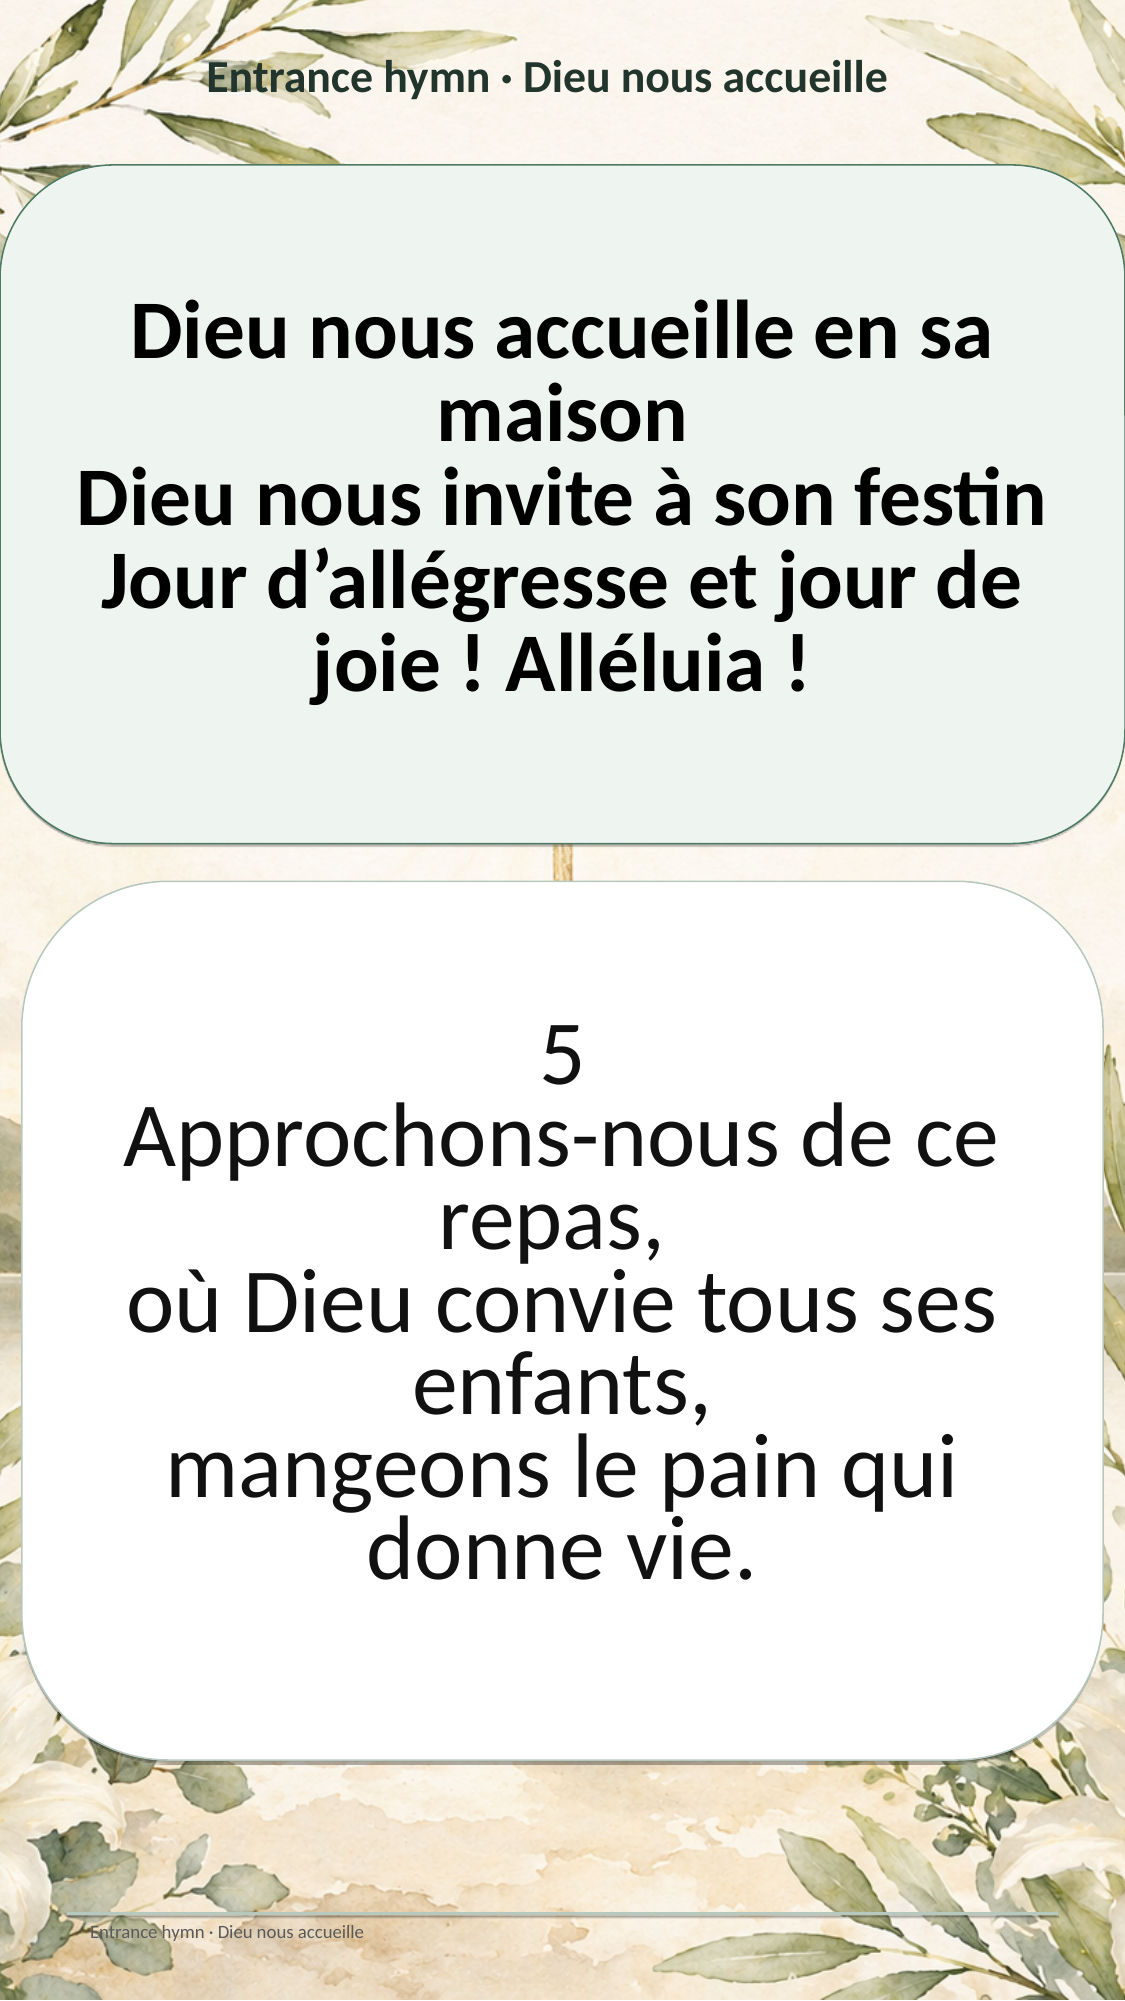

Entrance hymn · Dieu nous accueille
Dieu nous accueille en sa maison
Dieu nous invite à son festin
Jour d’allégresse et jour de joie ! Alléluia !
5
Approchons-nous de ce repas,
où Dieu convie tous ses enfants,
mangeons le pain qui donne vie.
Entrance hymn · Dieu nous accueille